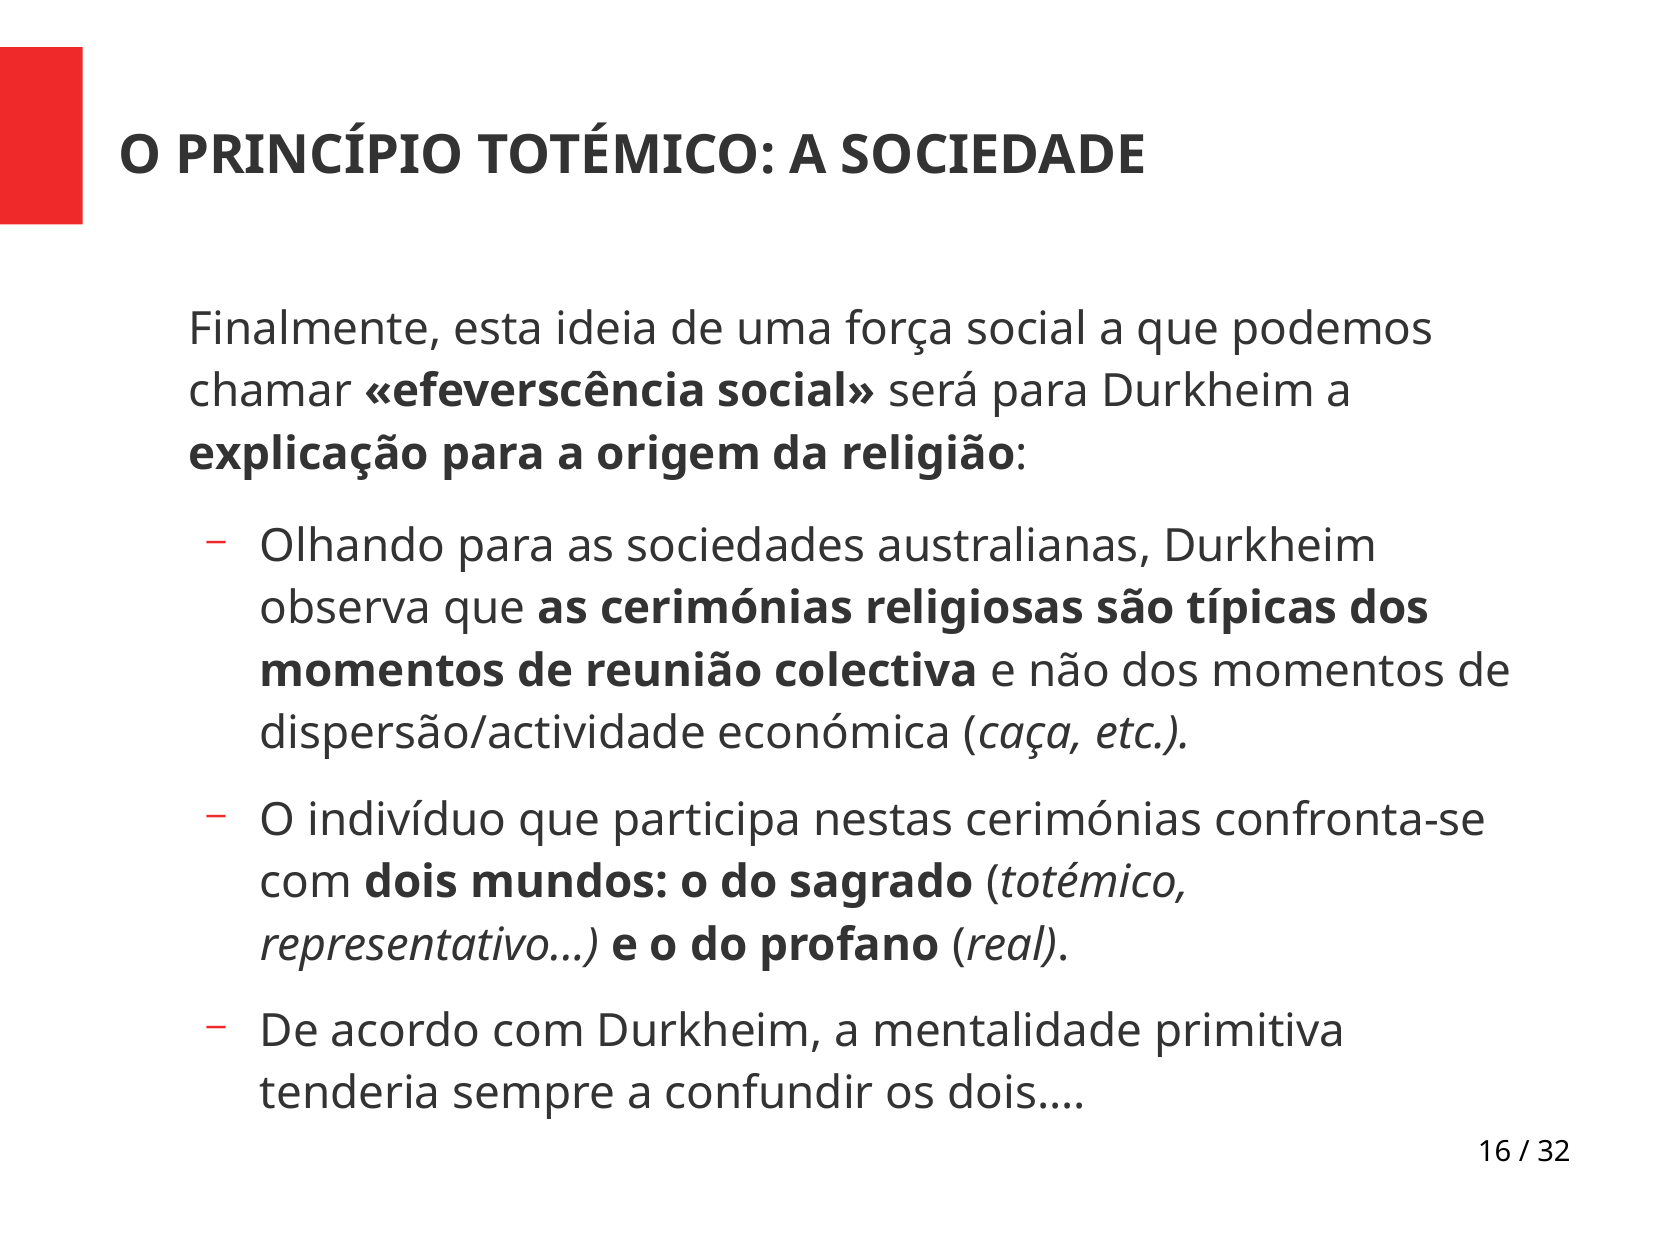

# O PRINCÍPIO TOTÉMICO: A SOCIEDADE
Finalmente, esta ideia de uma força social a que podemos chamar «efeverscência social» será para Durkheim a explicação para a origem da religião:
Olhando para as sociedades australianas, Durkheim observa que as cerimónias religiosas são típicas dos momentos de reunião colectiva e não dos momentos de dispersão/actividade económica (caça, etc.).
O indivíduo que participa nestas cerimónias confronta-se com dois mundos: o do sagrado (totémico, representativo...) e o do profano (real).
De acordo com Durkheim, a mentalidade primitiva tenderia sempre a confundir os dois….
16